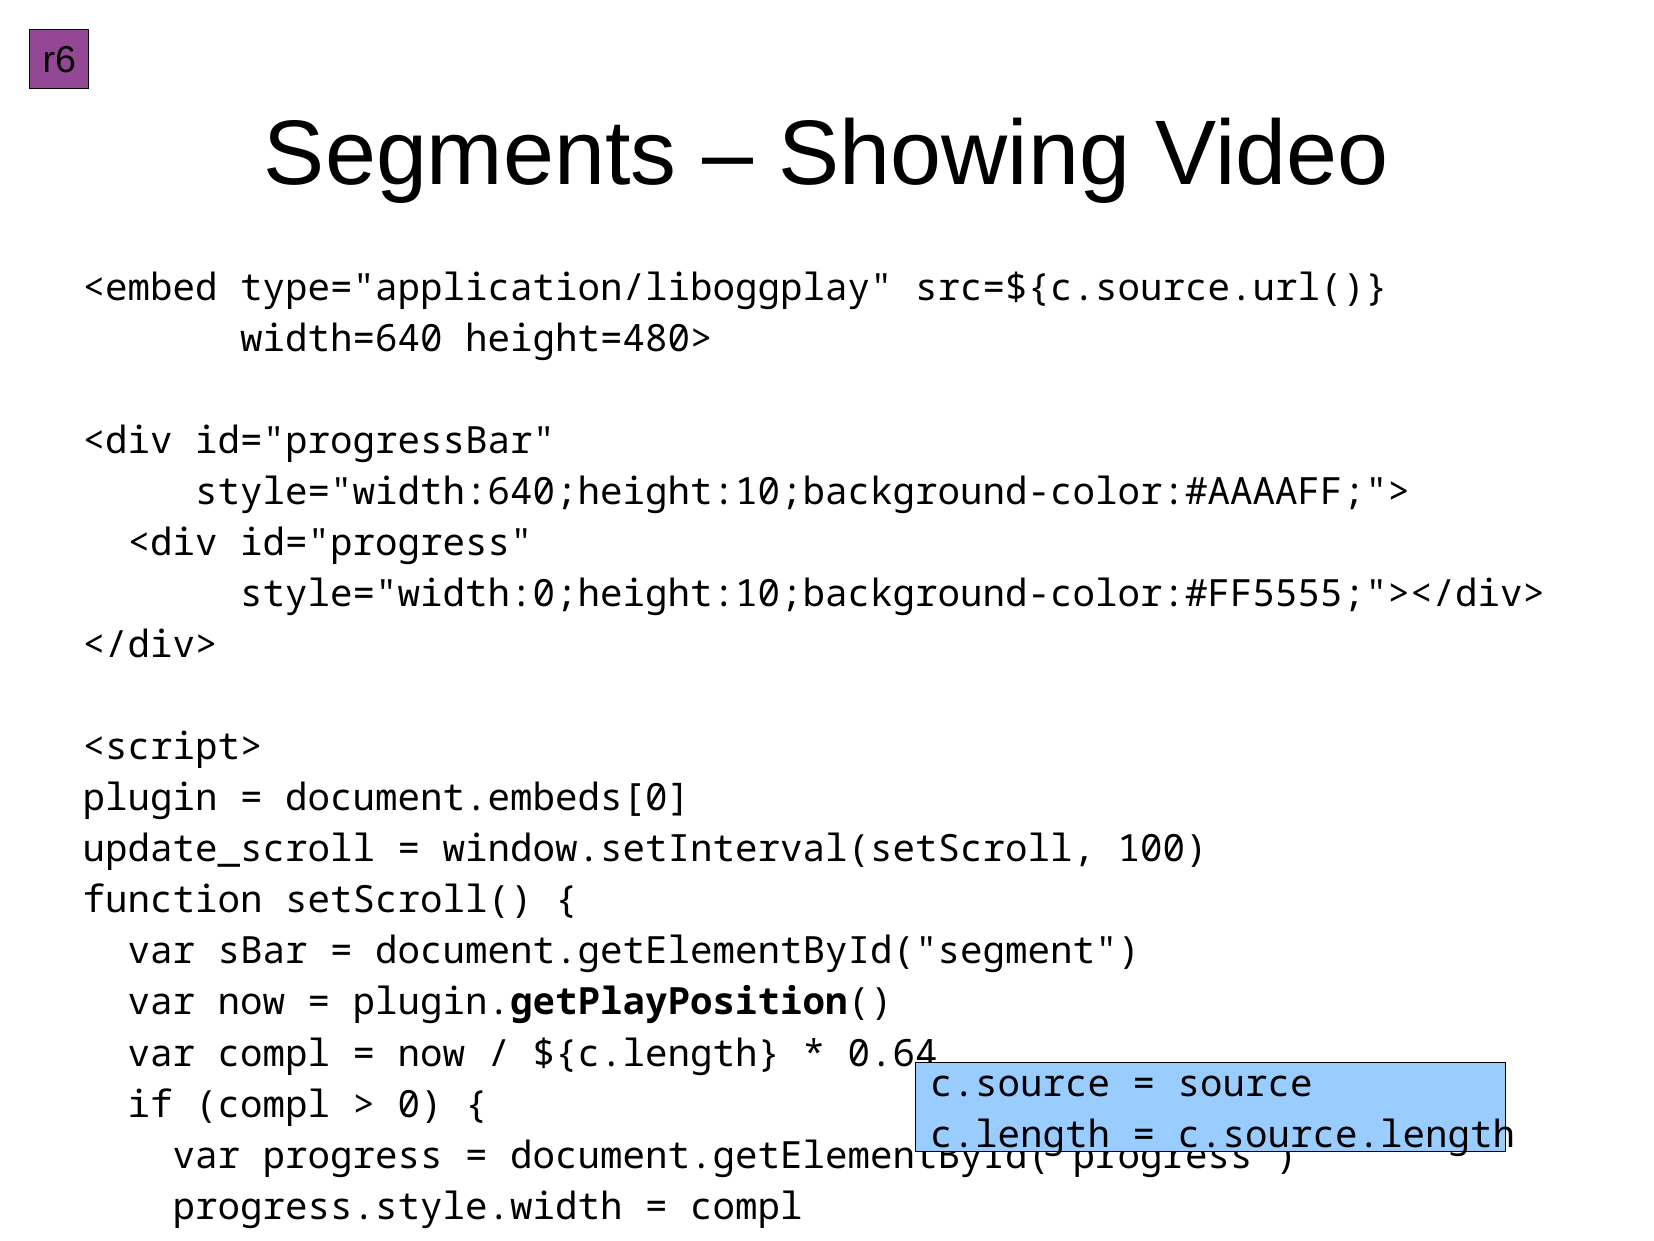

r6
# Segments – Showing Video
<embed type="application/liboggplay" src=${c.source.url()}
 width=640 height=480>
<div id="progressBar"
 style="width:640;height:10;background-color:#AAAAFF;">
 <div id="progress"
 style="width:0;height:10;background-color:#FF5555;"></div>
</div>
<script>
plugin = document.embeds[0]
update_scroll = window.setInterval(setScroll, 100)
function setScroll() {
 var sBar = document.getElementById("segment")
 var now = plugin.getPlayPosition()
 var compl = now / ${c.length} * 0.64
 if (compl > 0) {
 var progress = document.getElementById("progress")
 progress.style.width = compl
 }
}
</script>
c.source = source
c.length = c.source.length